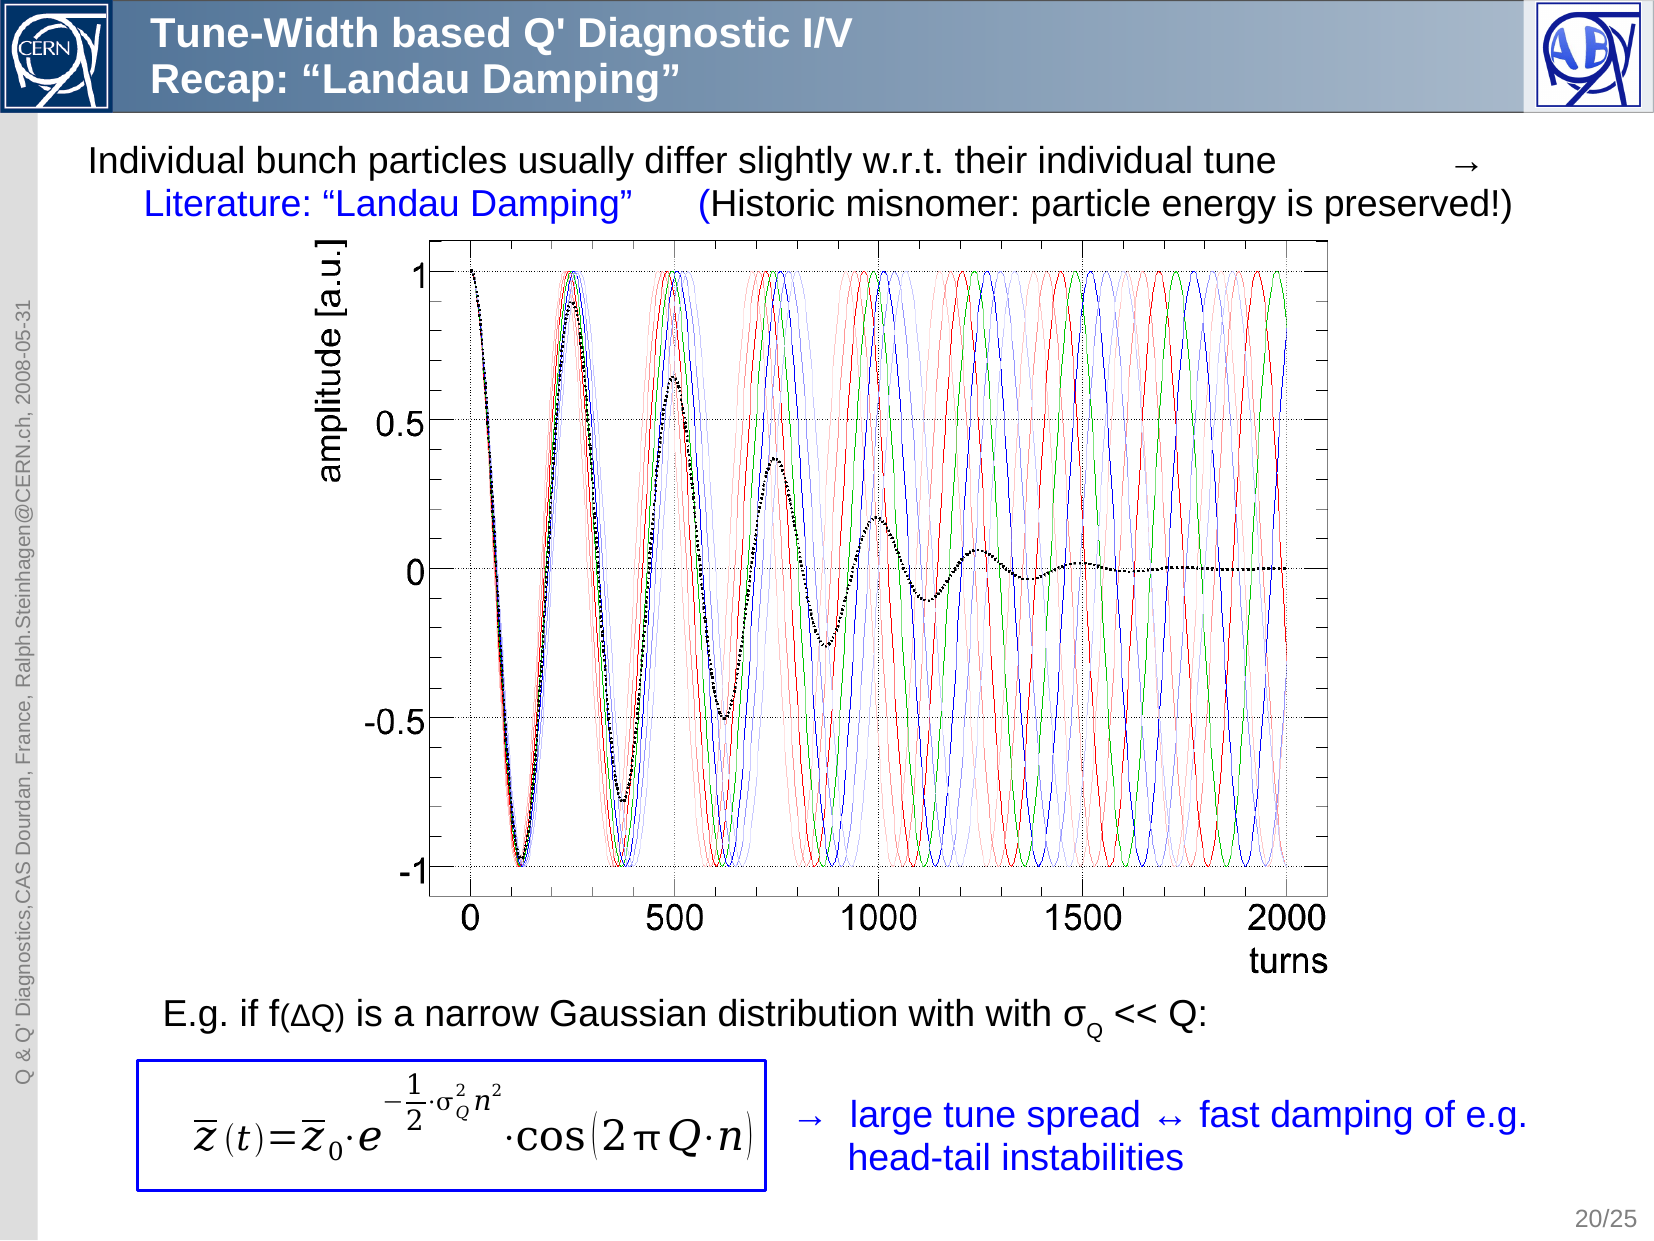

# Tune-Width based Q' Diagnostic I/V Recap: “Landau Damping”
Individual bunch particles usually differ slightly w.r.t. their individual tune		 → Literature: “Landau Damping”	 (Historic misnomer: particle energy is preserved!)
E.g. if f(ΔQ) is a narrow Gaussian distribution with with σQ << Q:
→ large tune spread ↔ fast damping of e.g. head-tail instabilities